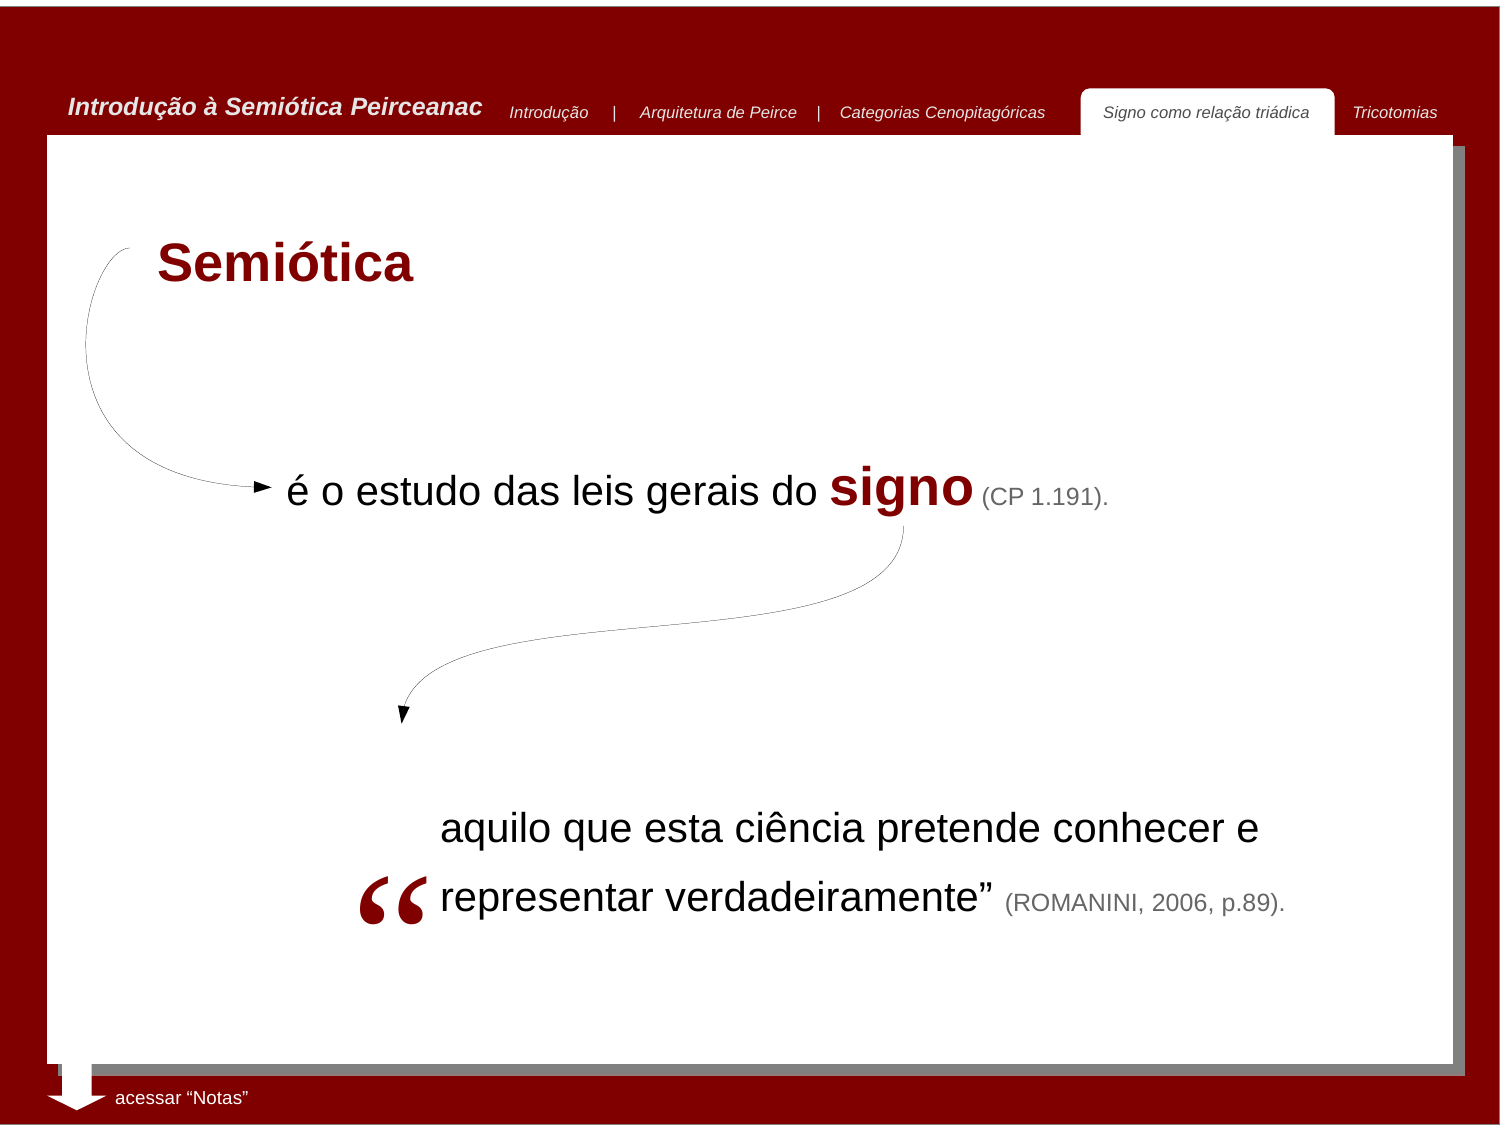

Semiótica
é o estudo das leis gerais do signo (CP 1.191).
“
aquilo que esta ciência pretende conhecer e representar verdadeiramente” (ROMANINI, 2006, p.89).
acessar “Notas”